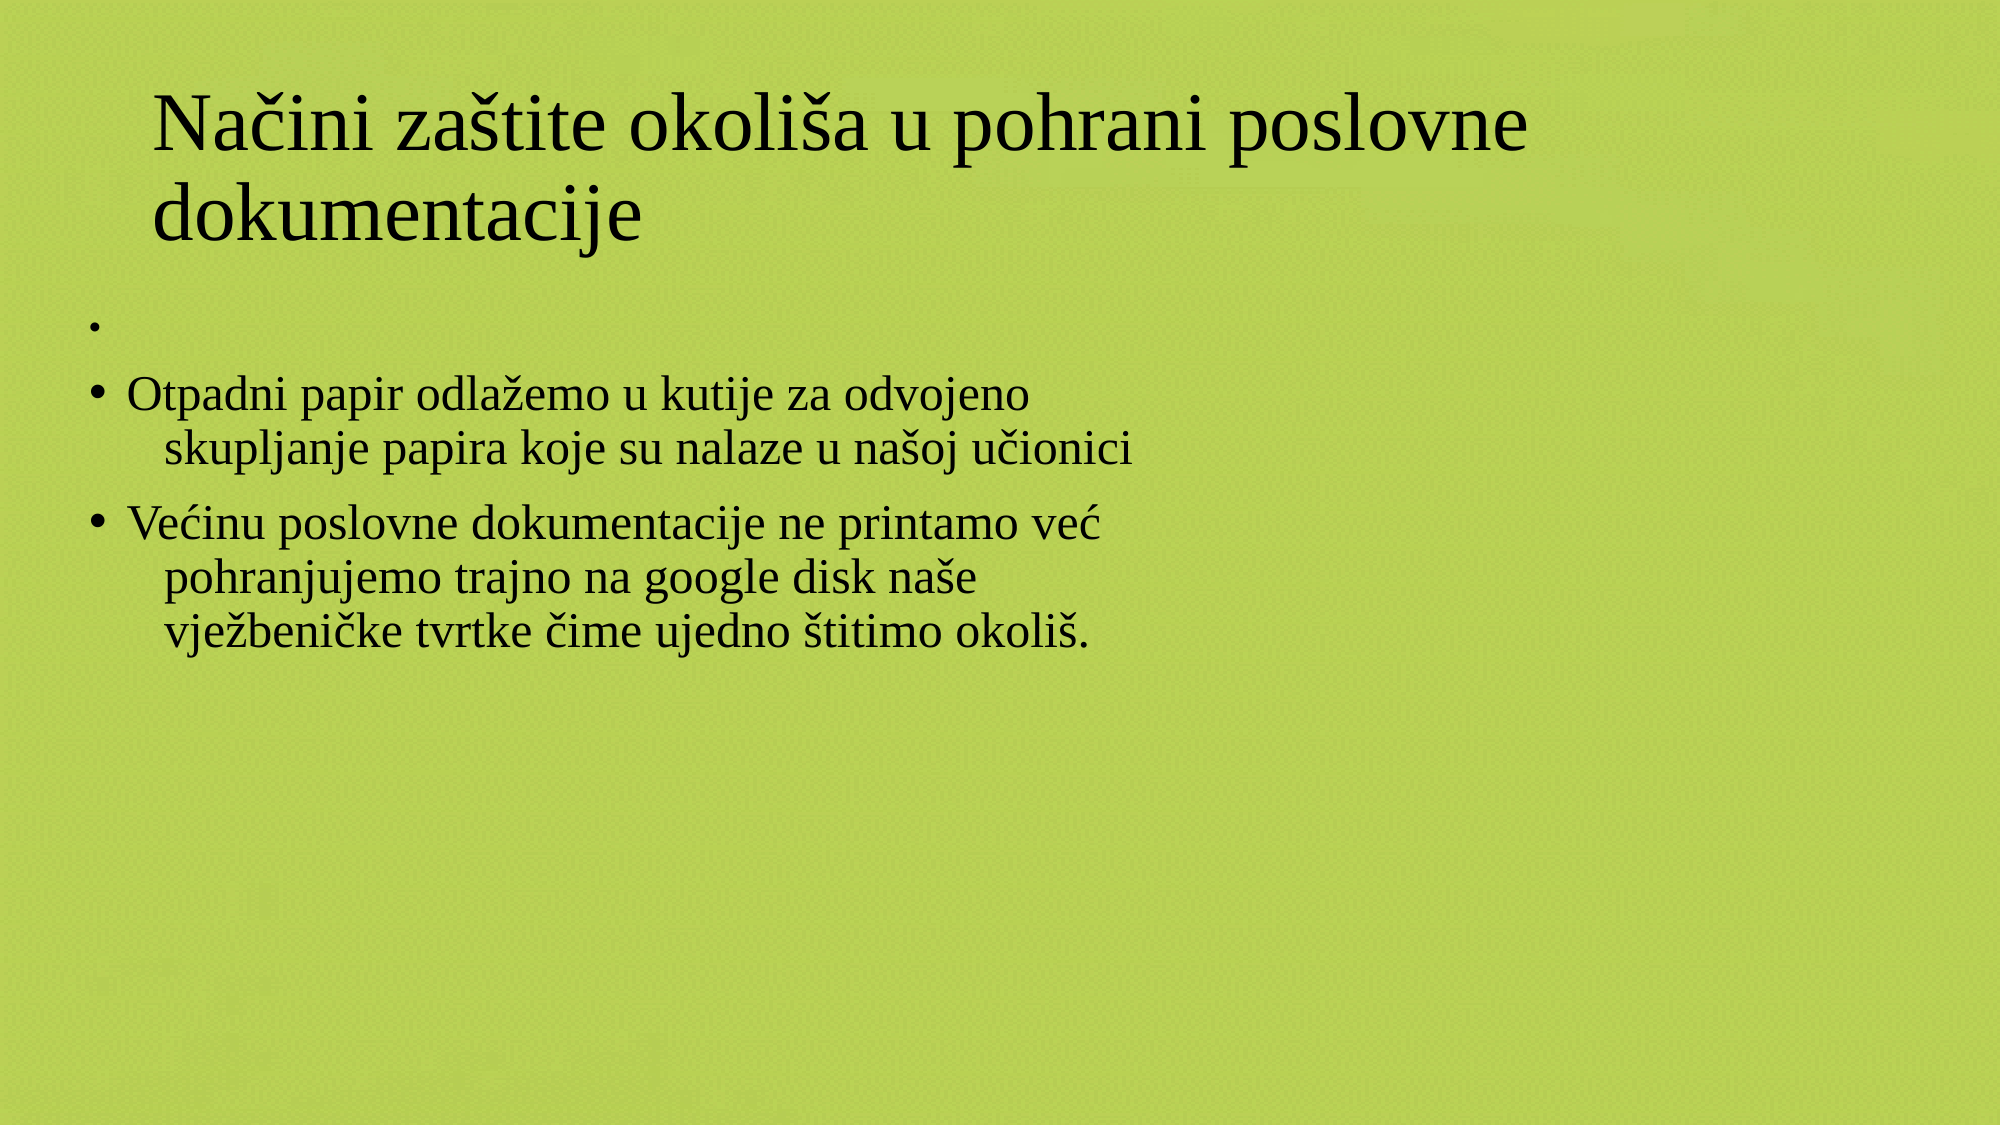

# Načini zaštite okoliša u pohrani poslovne dokumentacije
Otpadni papir odlažemo u kutije za odvojeno skupljanje papira koje su nalaze u našoj učionici
Većinu poslovne dokumentacije ne printamo već pohranjujemo trajno na google disk naše vježbeničke tvrtke čime ujedno štitimo okoliš.